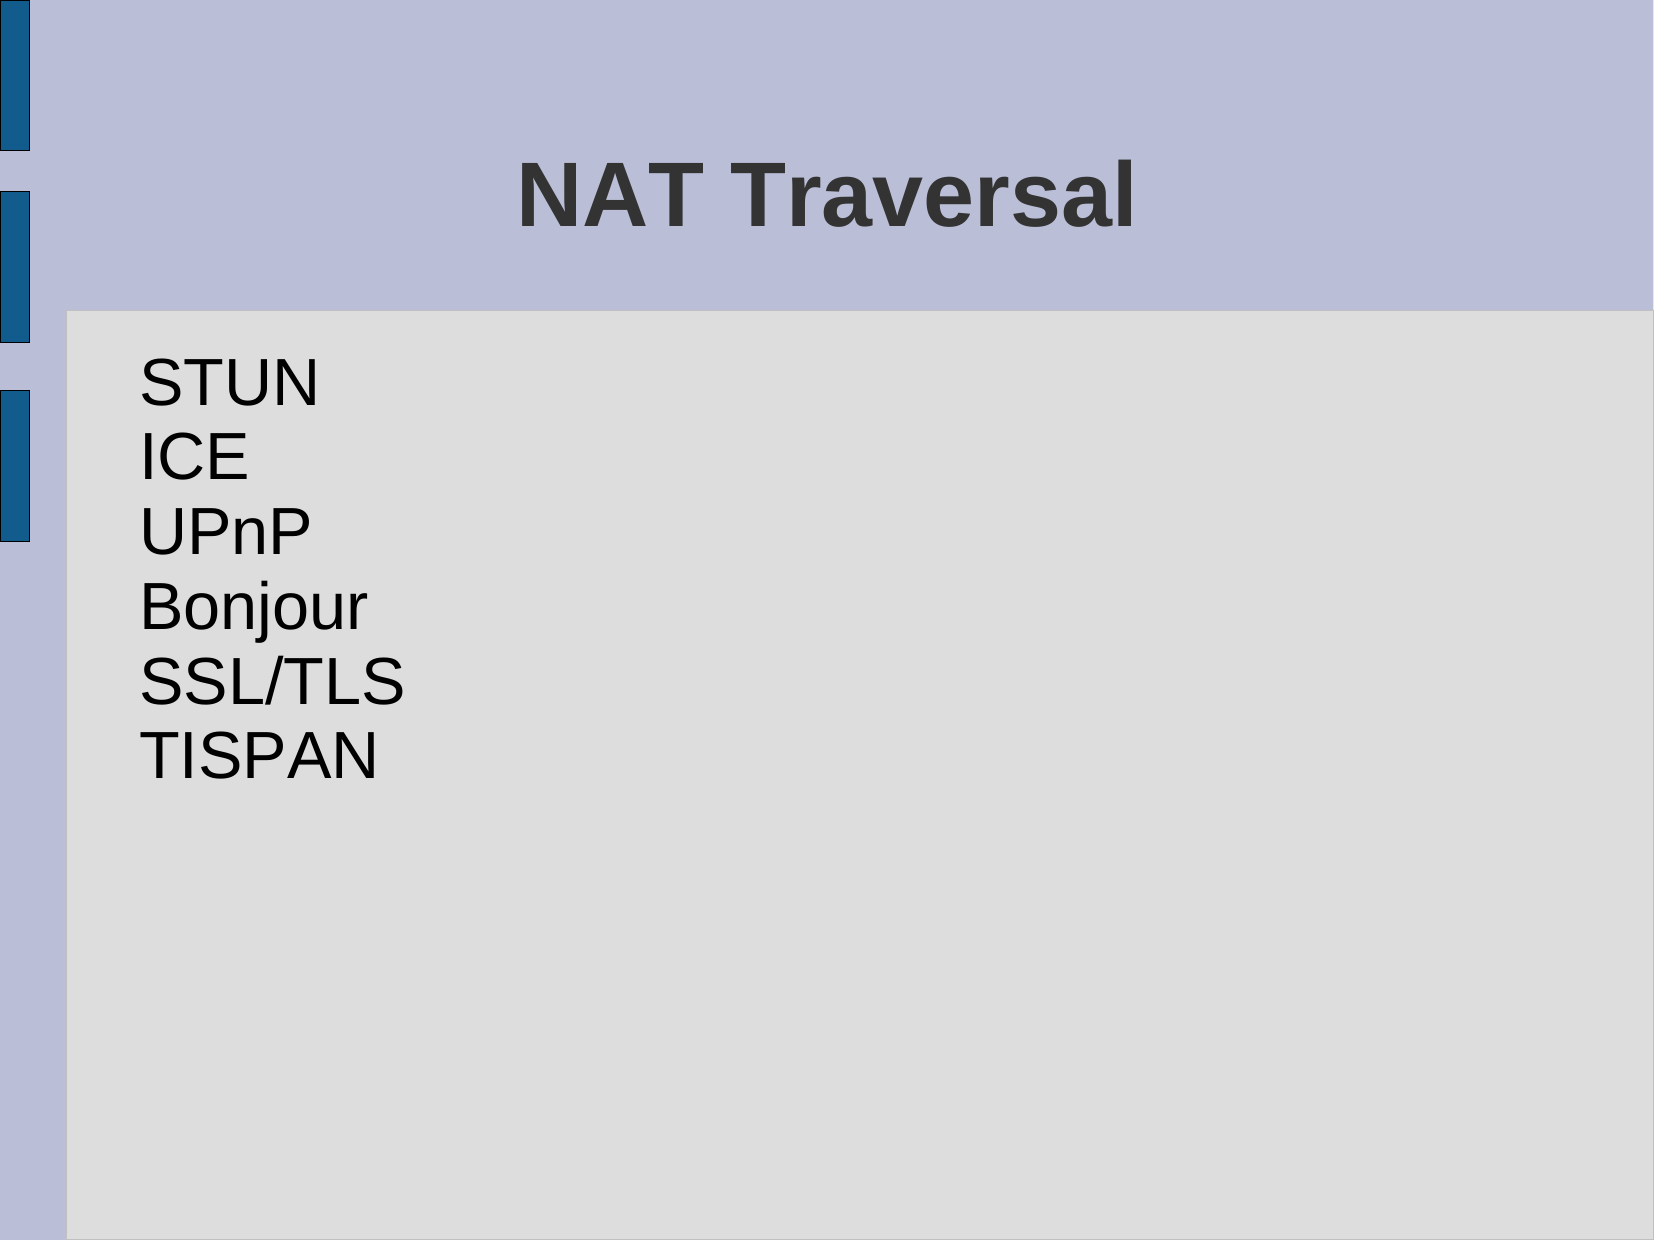

# NAT Traversal
STUN
ICE
UPnP
Bonjour
SSL/TLS
TISPAN